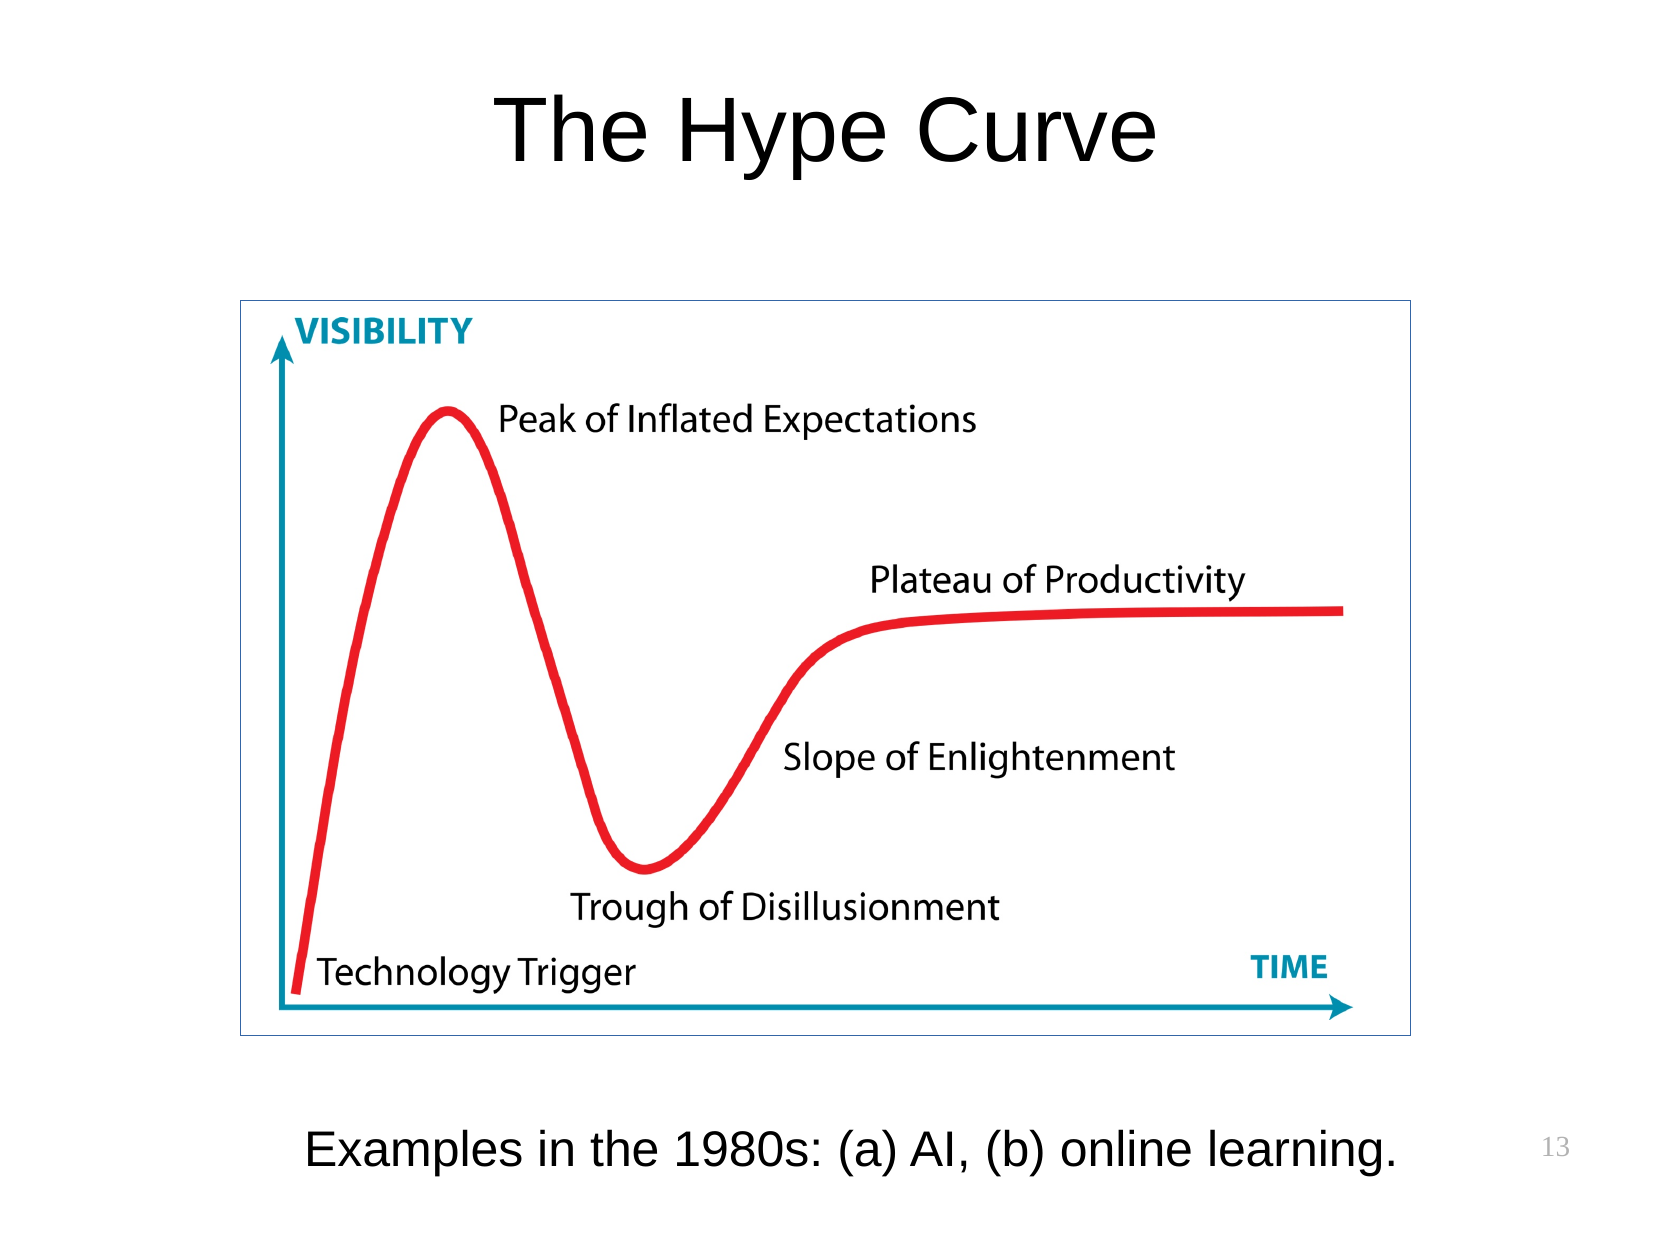

# The Hype Curve
Examples in the 1980s: (a) AI, (b) online learning.
13